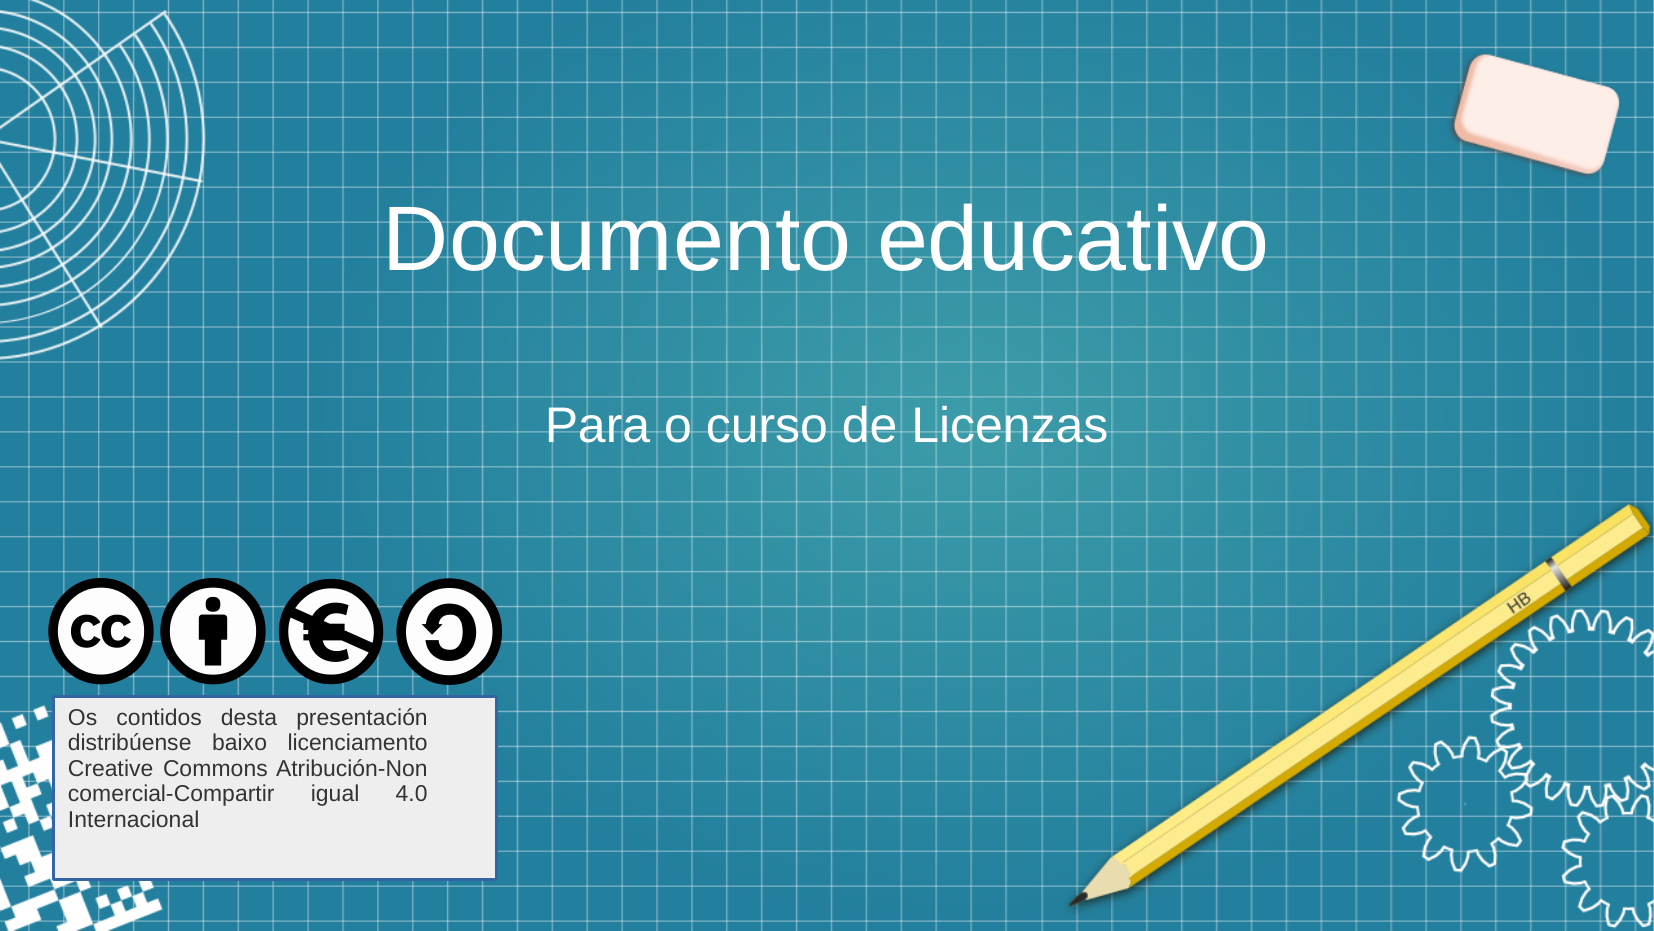

# Documento educativo
Para o curso de Licenzas
Os contidos desta presentación distribúense baixo licenciamento Creative Commons Atribución-Non comercial-Compartir igual 4.0 Internacional